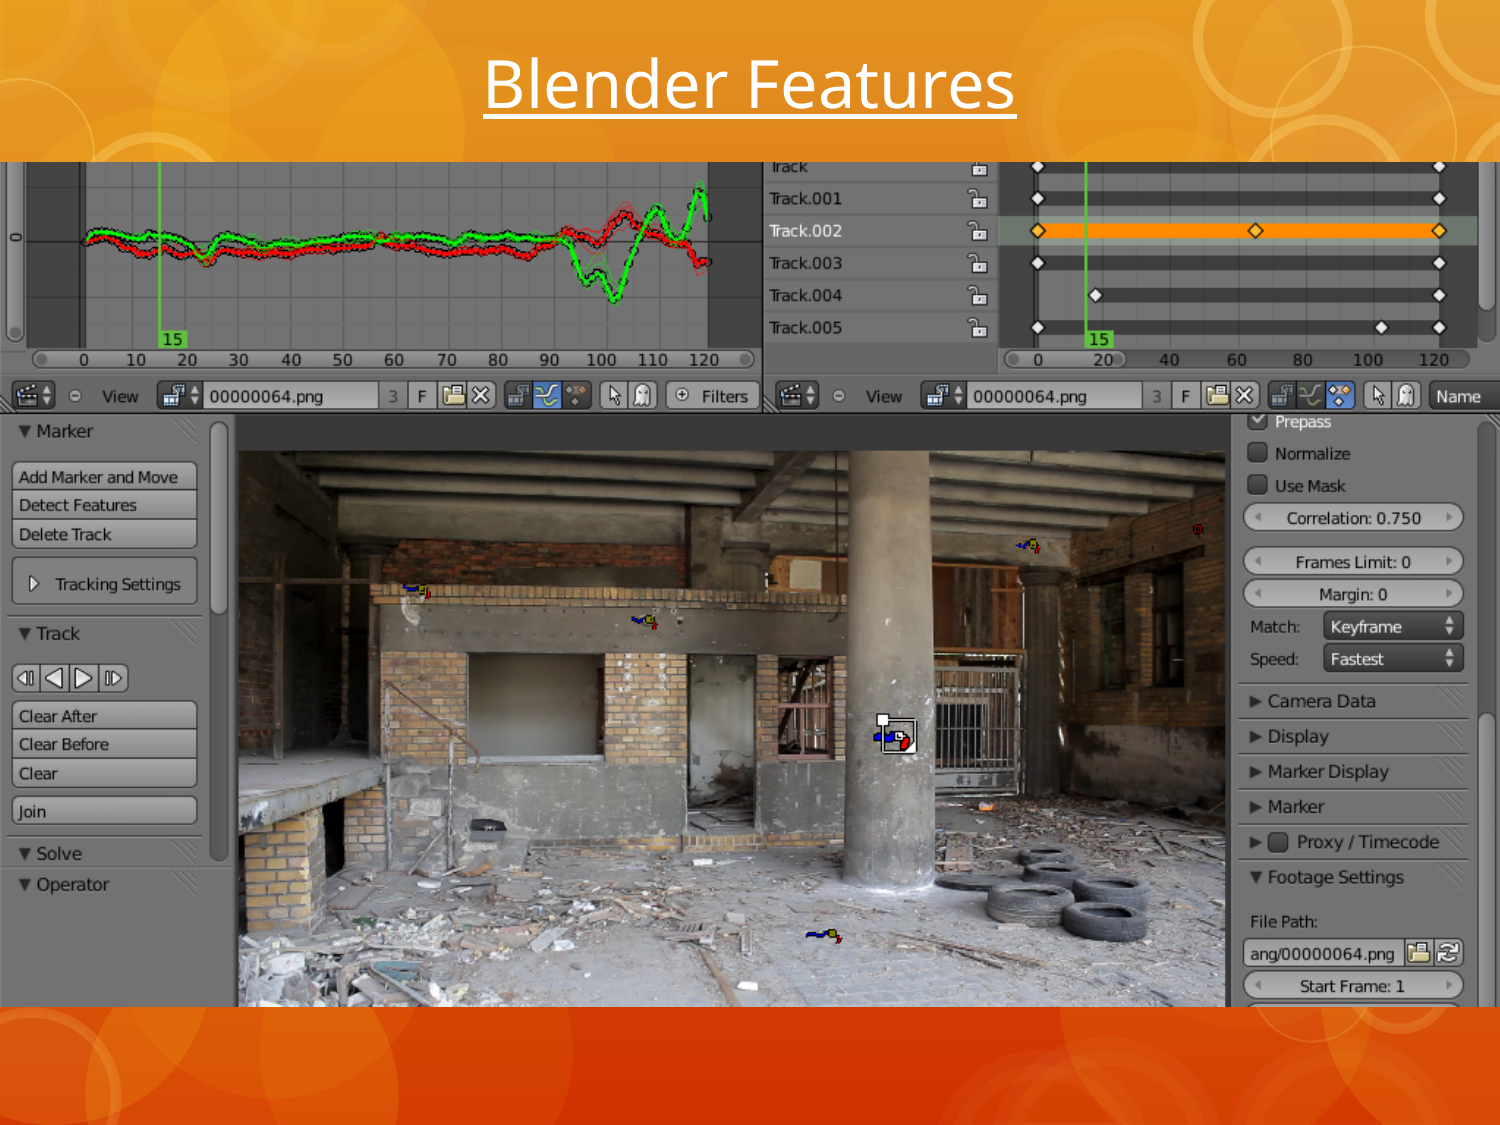

# Blender Features
Camera and Object tracking
Blender now includes production ready camera and object tracking. Allowing you to import raw footage, track the footage, mask areas and see the camera movements live in your 3d scene. Eliminating the need to switch between programs.
The Camera and Object Tracker includes:
Auto and manual tracking
Powerful camera reconstruction
Real-time preview of your tracked footage and 3d scene
Support for Planar tracking and Tripod solvers